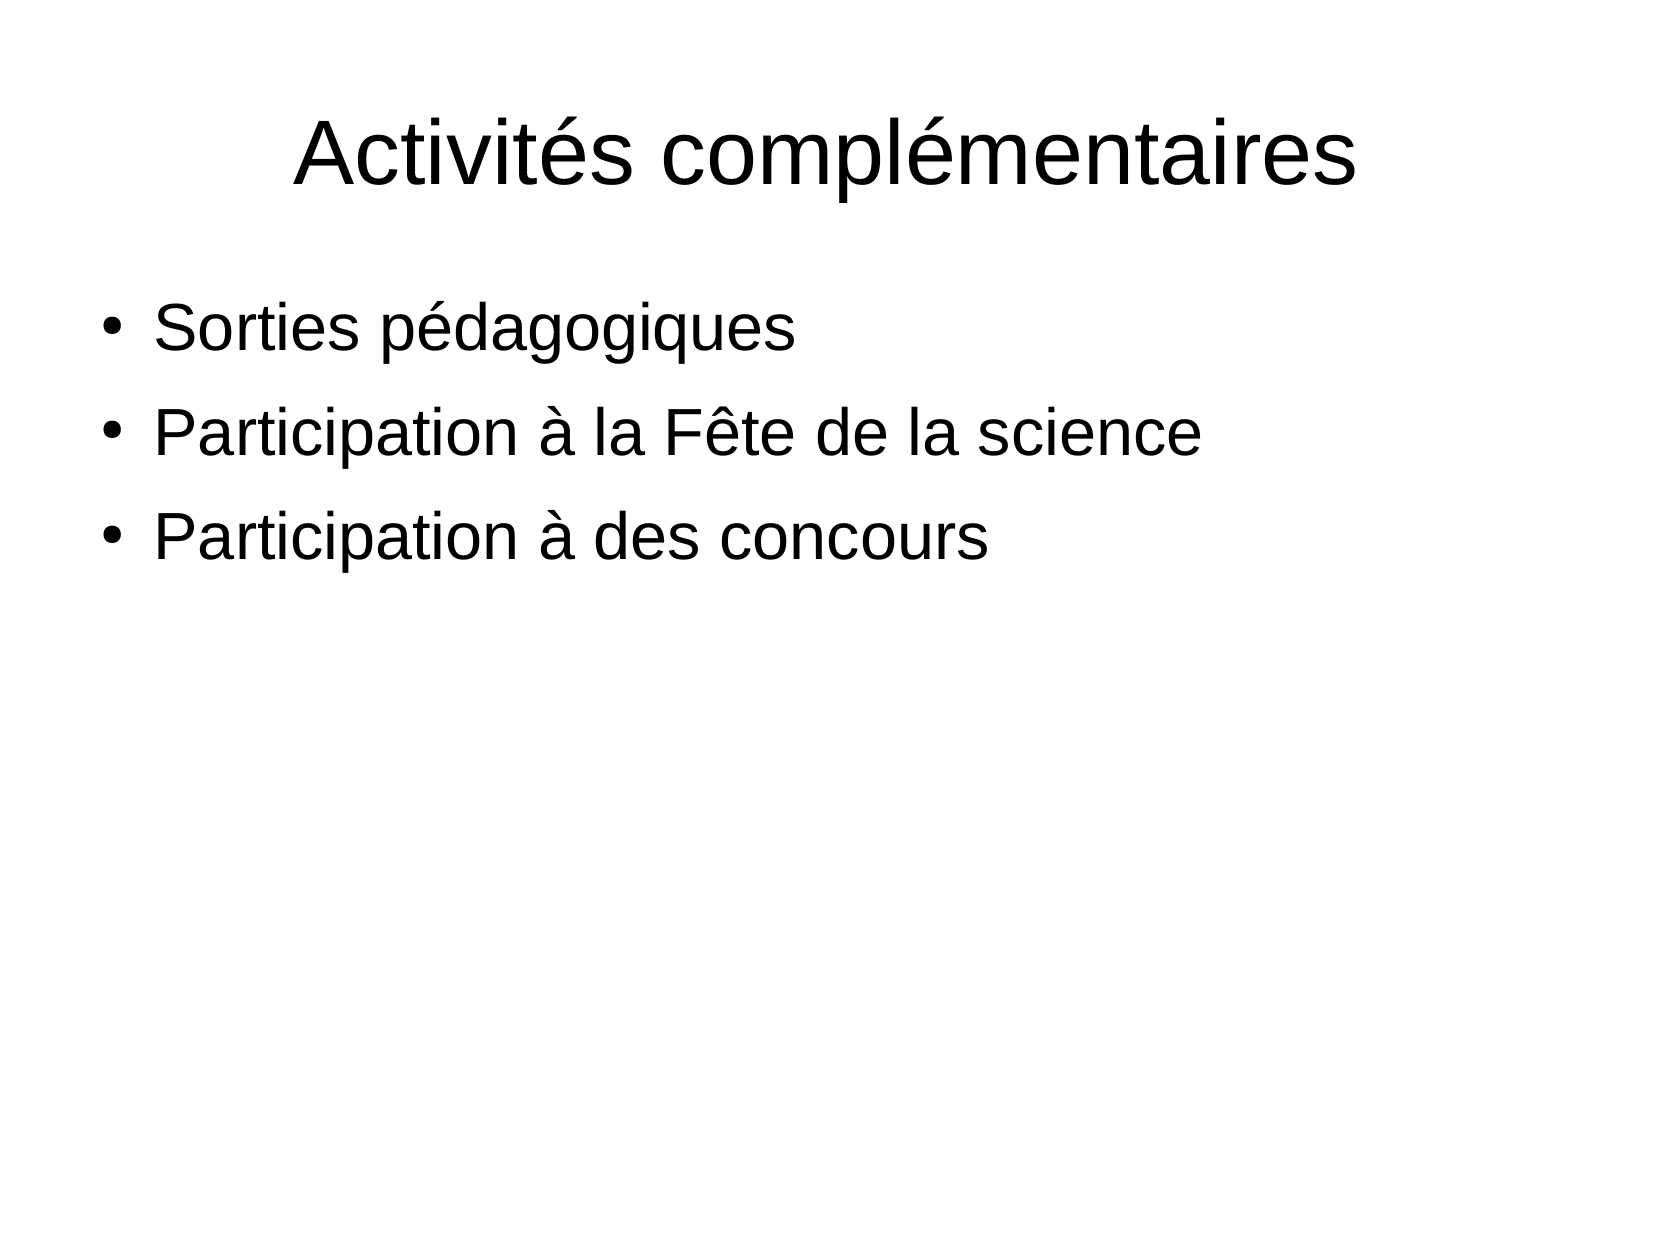

# Activités complémentaires
Sorties pédagogiques
Participation à la Fête de la science
Participation à des concours